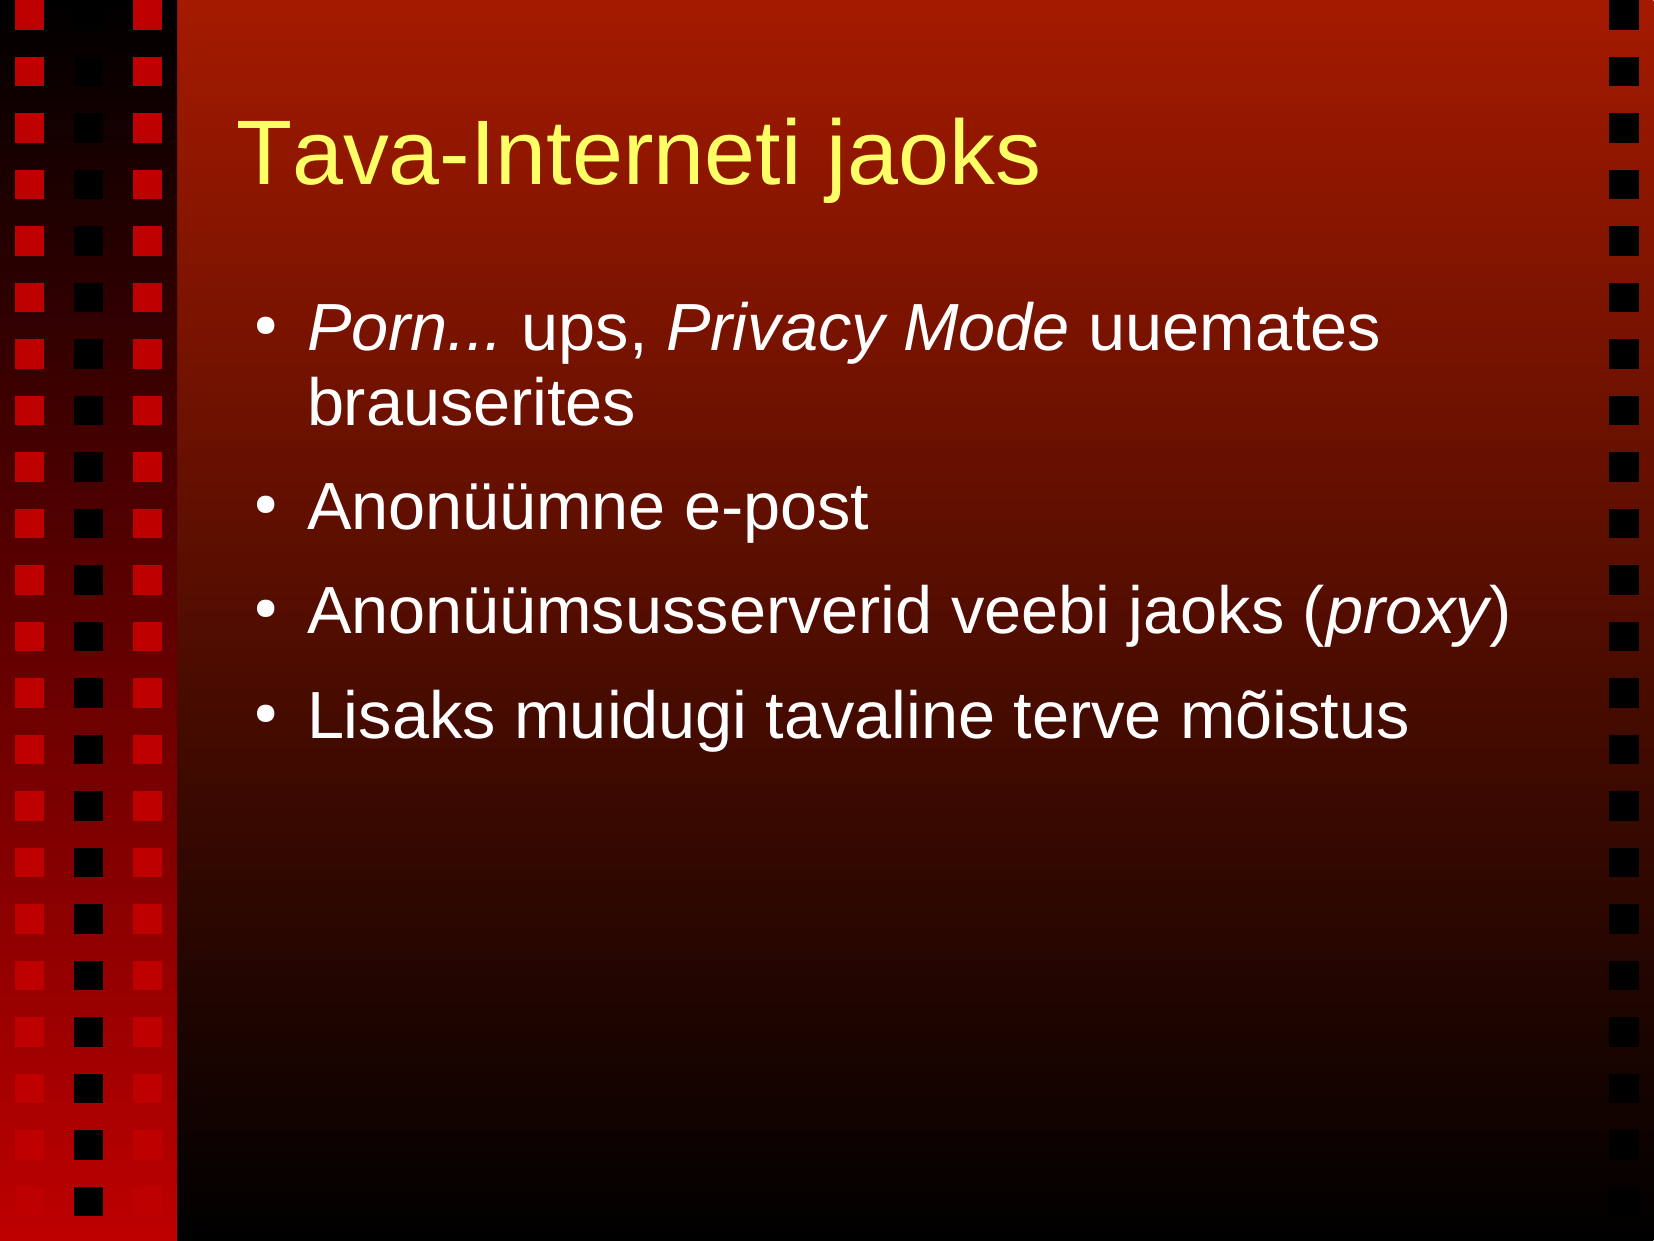

# Tava-Interneti jaoks
Porn... ups, Privacy Mode uuemates brauserites
Anonüümne e-post
Anonüümsusserverid veebi jaoks (proxy)
Lisaks muidugi tavaline terve mõistus